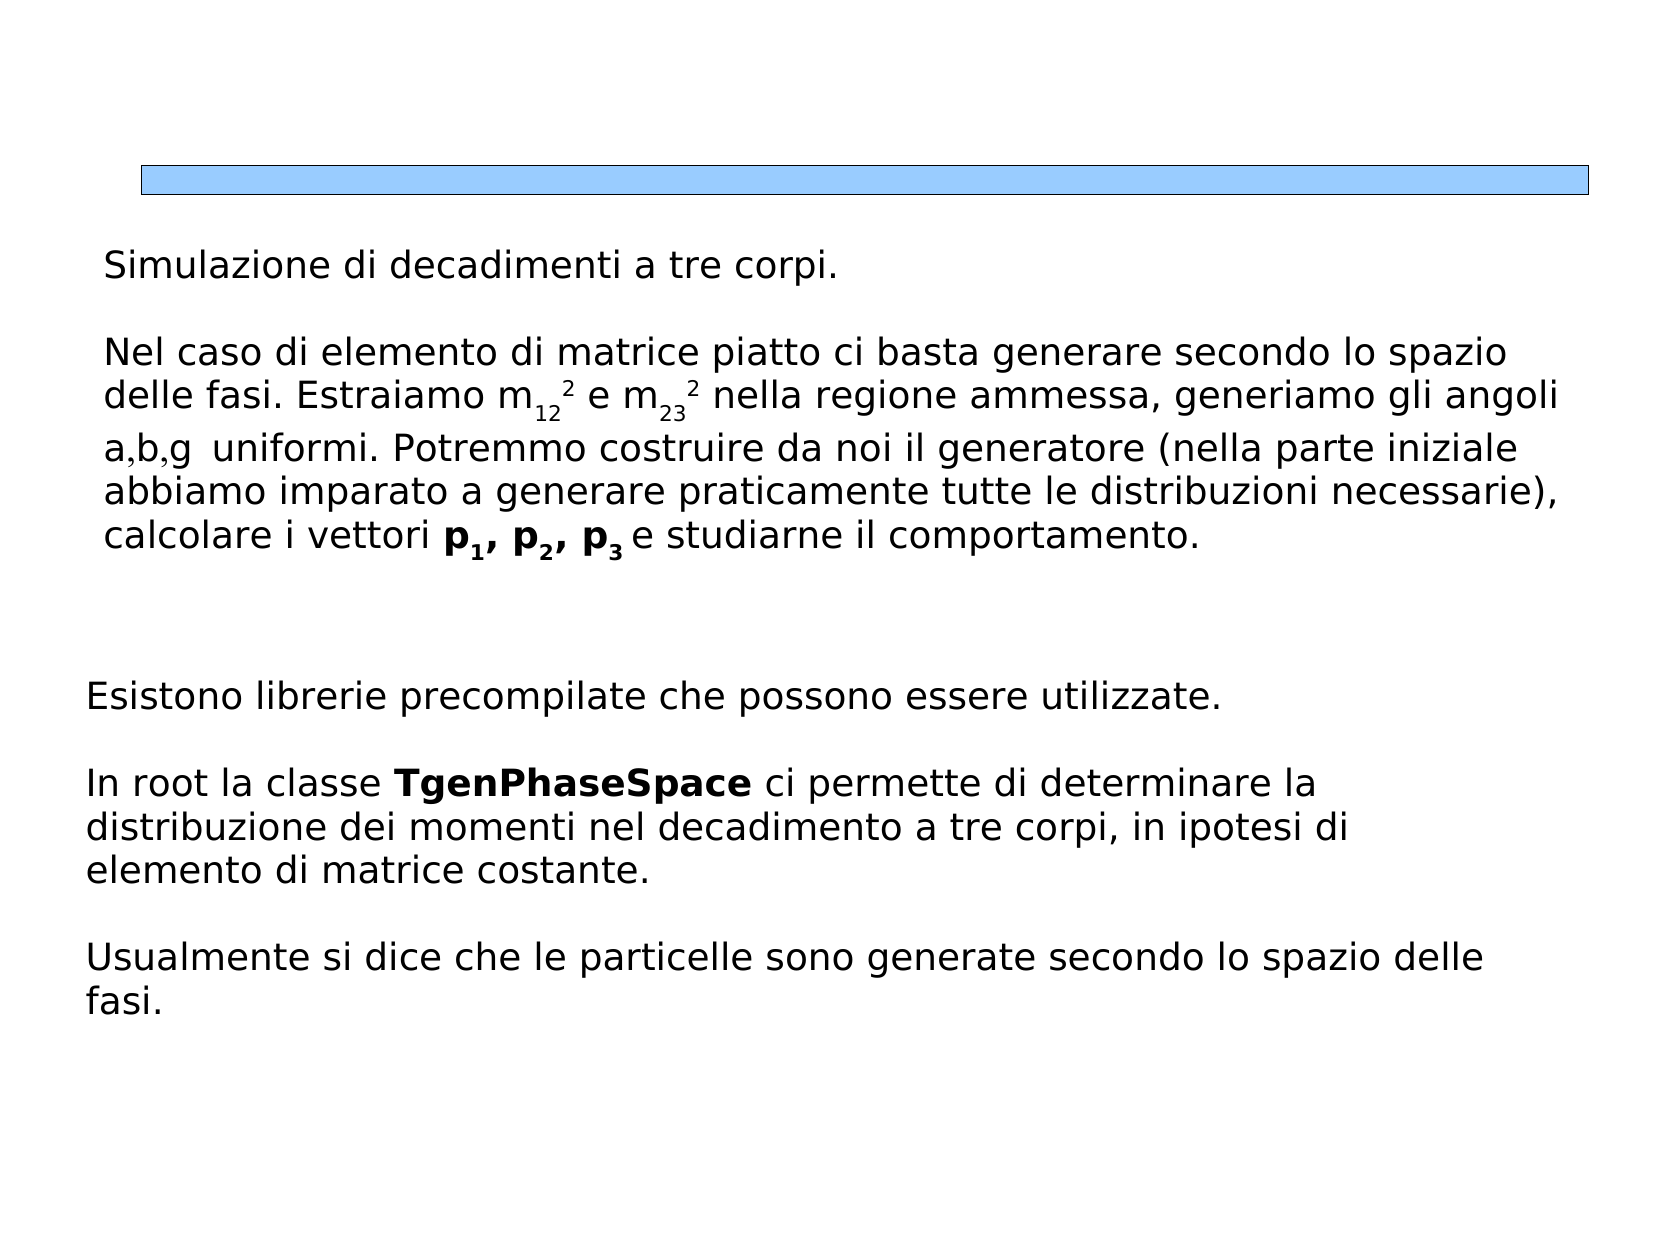

Simulazione di decadimenti a tre corpi.
Nel caso di elemento di matrice piatto ci basta generare secondo lo spazio delle fasi. Estraiamo m122 e m232 nella regione ammessa, generiamo gli angoli a,b,g uniformi. Potremmo costruire da noi il generatore (nella parte iniziale abbiamo imparato a generare praticamente tutte le distribuzioni necessarie),
calcolare i vettori p1, p2, p3 e studiarne il comportamento.
Esistono librerie precompilate che possono essere utilizzate.
In root la classe TgenPhaseSpace ci permette di determinare la distribuzione dei momenti nel decadimento a tre corpi, in ipotesi di elemento di matrice costante.
Usualmente si dice che le particelle sono generate secondo lo spazio delle fasi.